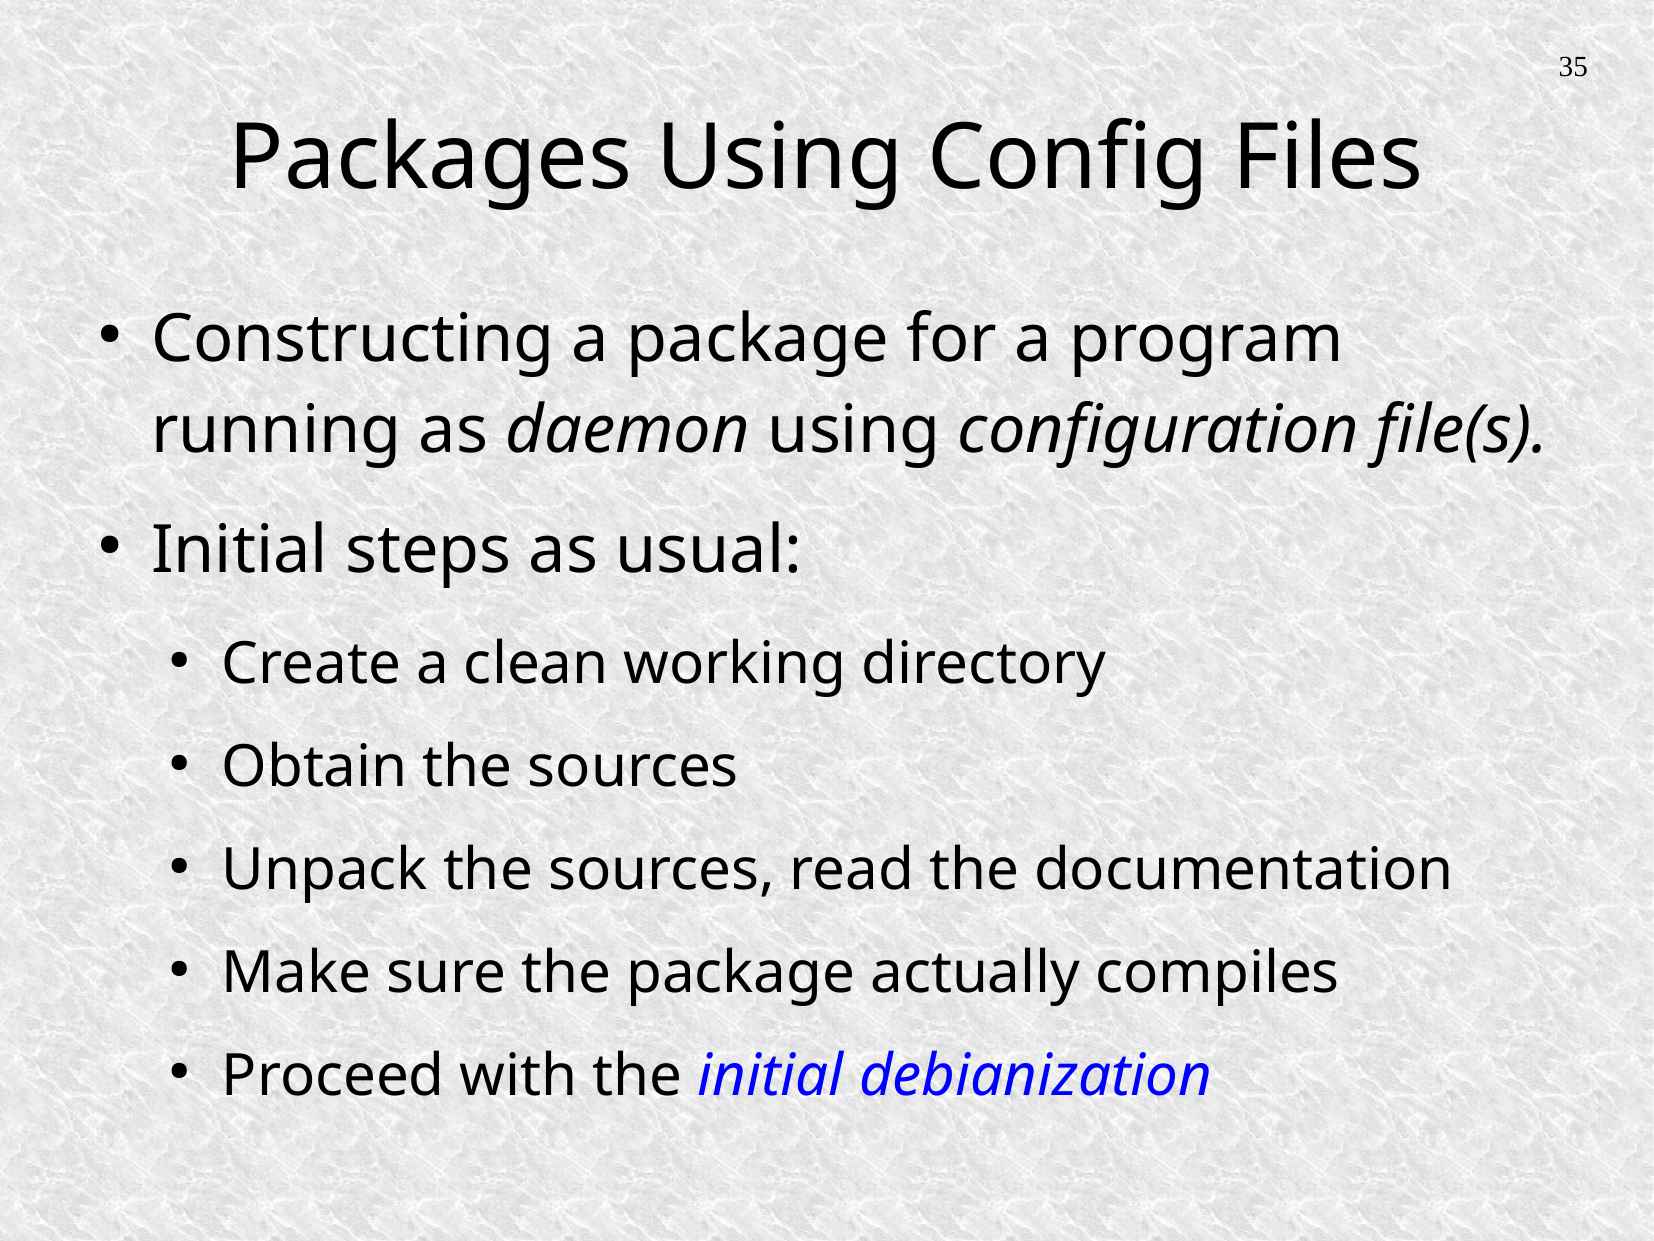

35
# Packages Using Config Files
Constructing a package for a program running as daemon using configuration file(s).
Initial steps as usual:
Create a clean working directory
Obtain the sources
Unpack the sources, read the documentation
Make sure the package actually compiles
Proceed with the initial debianization